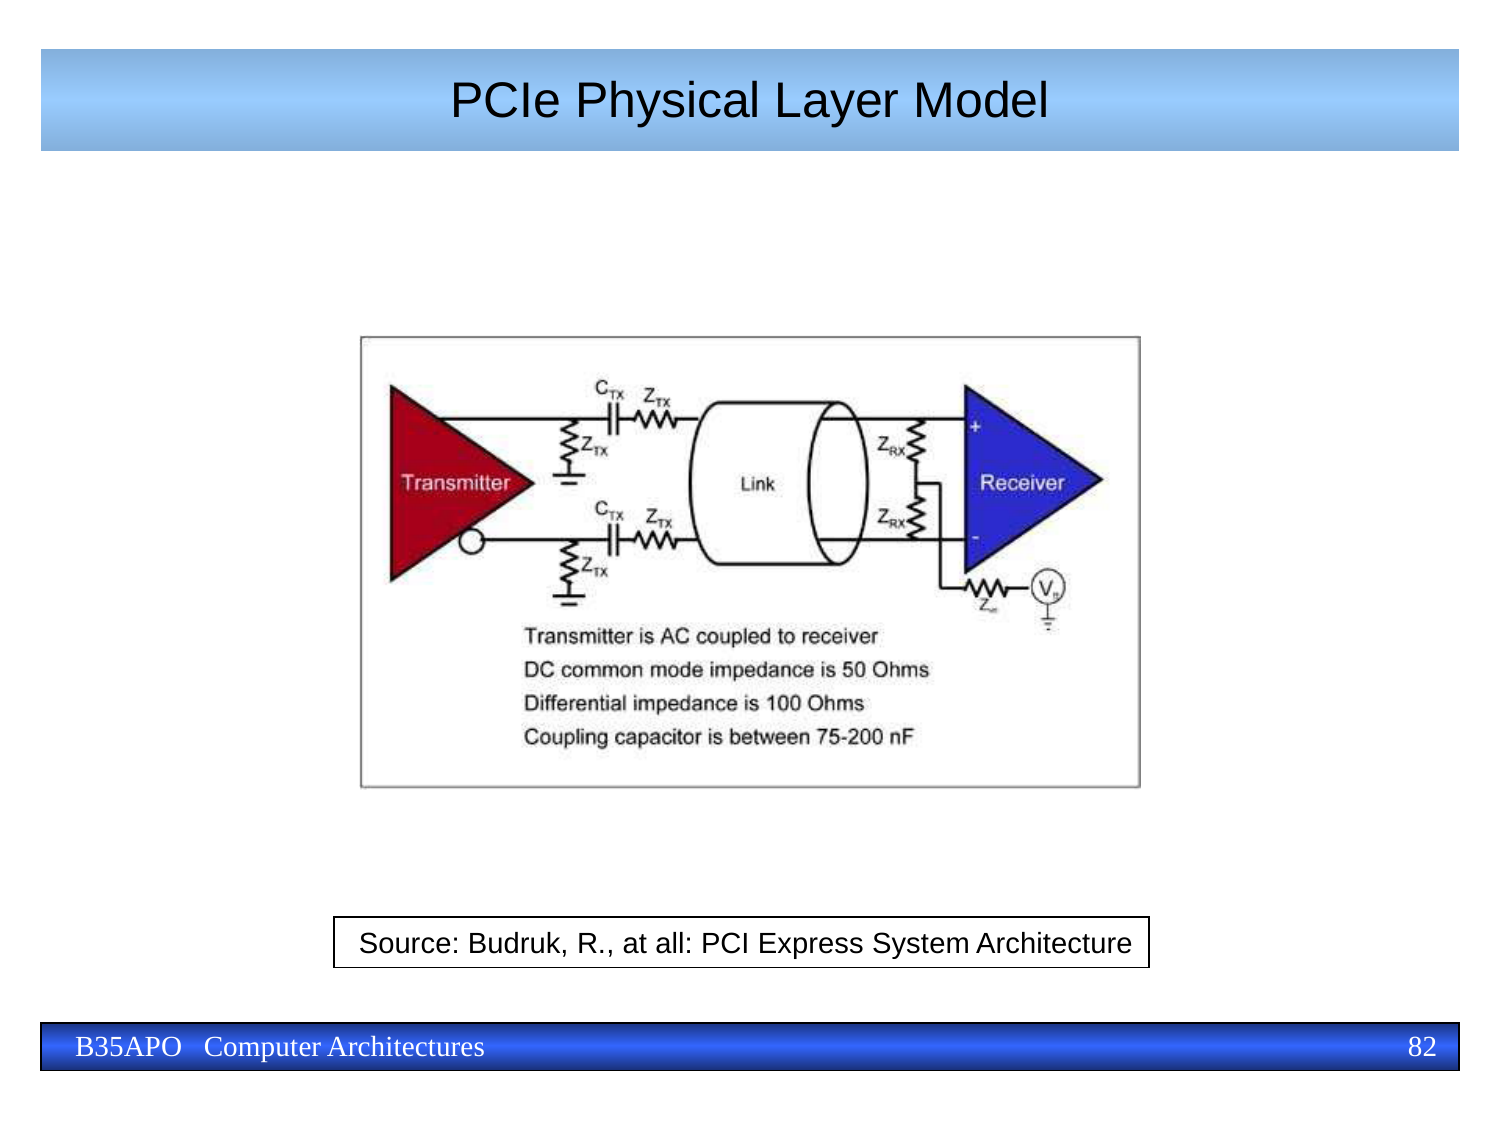

# PCIe Physical Layer Model
Source: Budruk, R., at all: PCI Express System Architecture
B35APO Computer Architectures
82